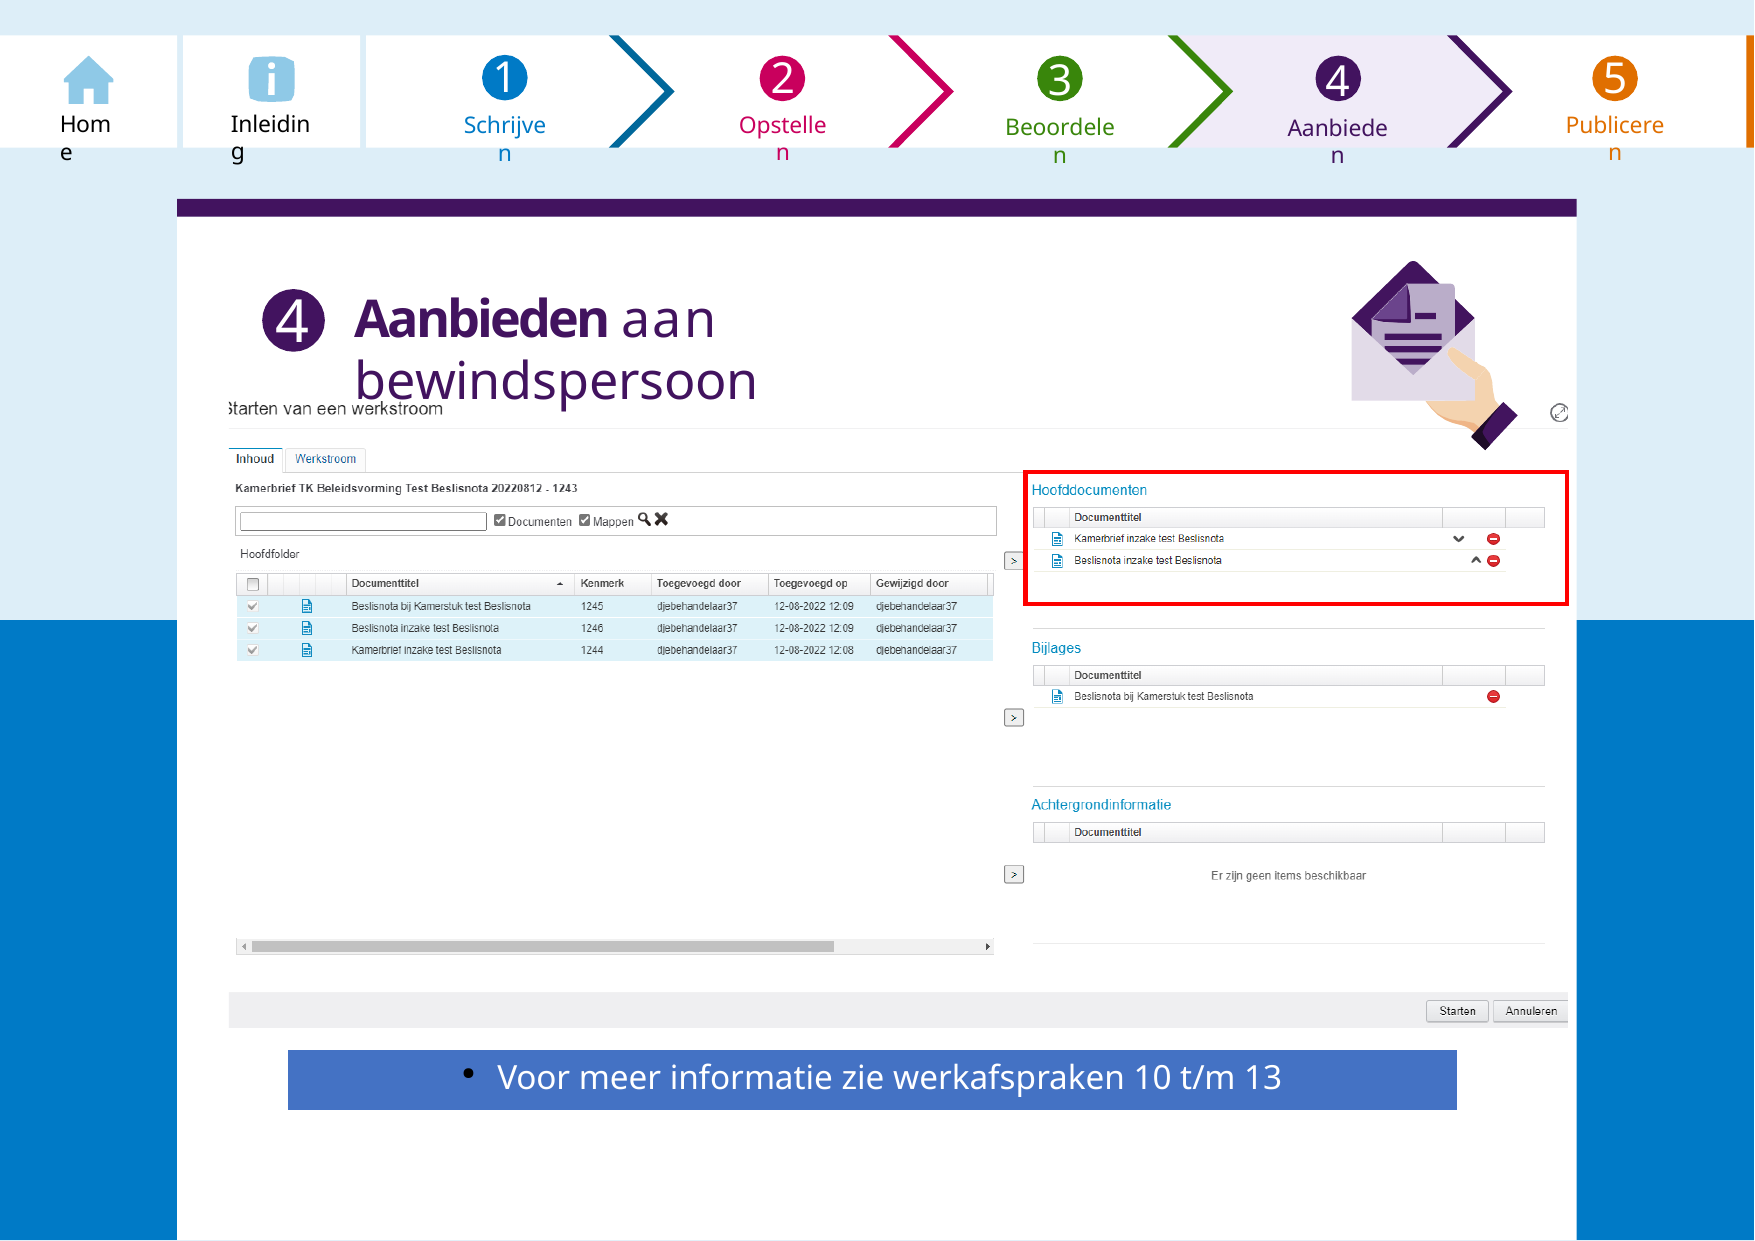

1
Schrijven
2
Opstellen
5
Publiceren
3
Beoordelen
4
Aanbieden
Inleiding
Home
4
Aanbieden aan bewindspersoon
| Voor meer informatie zie werkafspraken 10 t/m 13 |
| --- |
< Vorige pagina
Volgende pagina >